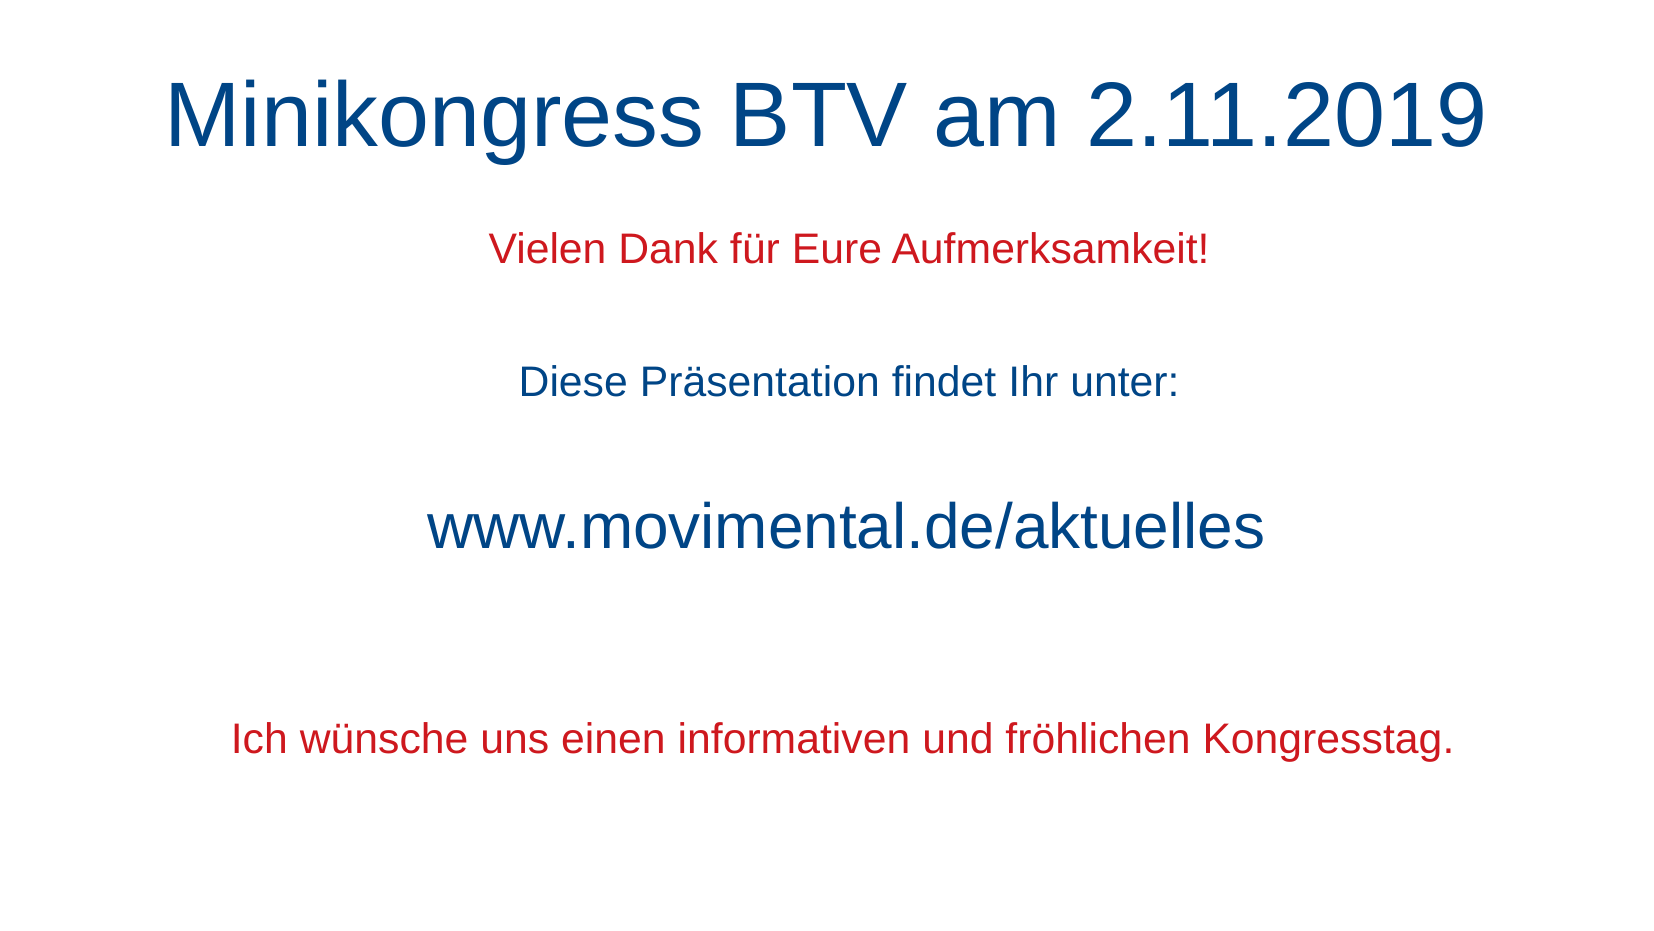

# Minikongress BTV am 2.11.2019
 Vielen Dank für Eure Aufmerksamkeit!
 Diese Präsentation findet Ihr unter:
 www.movimental.de/aktuelles
 Ich wünsche uns einen informativen und fröhlichen Kongresstag.